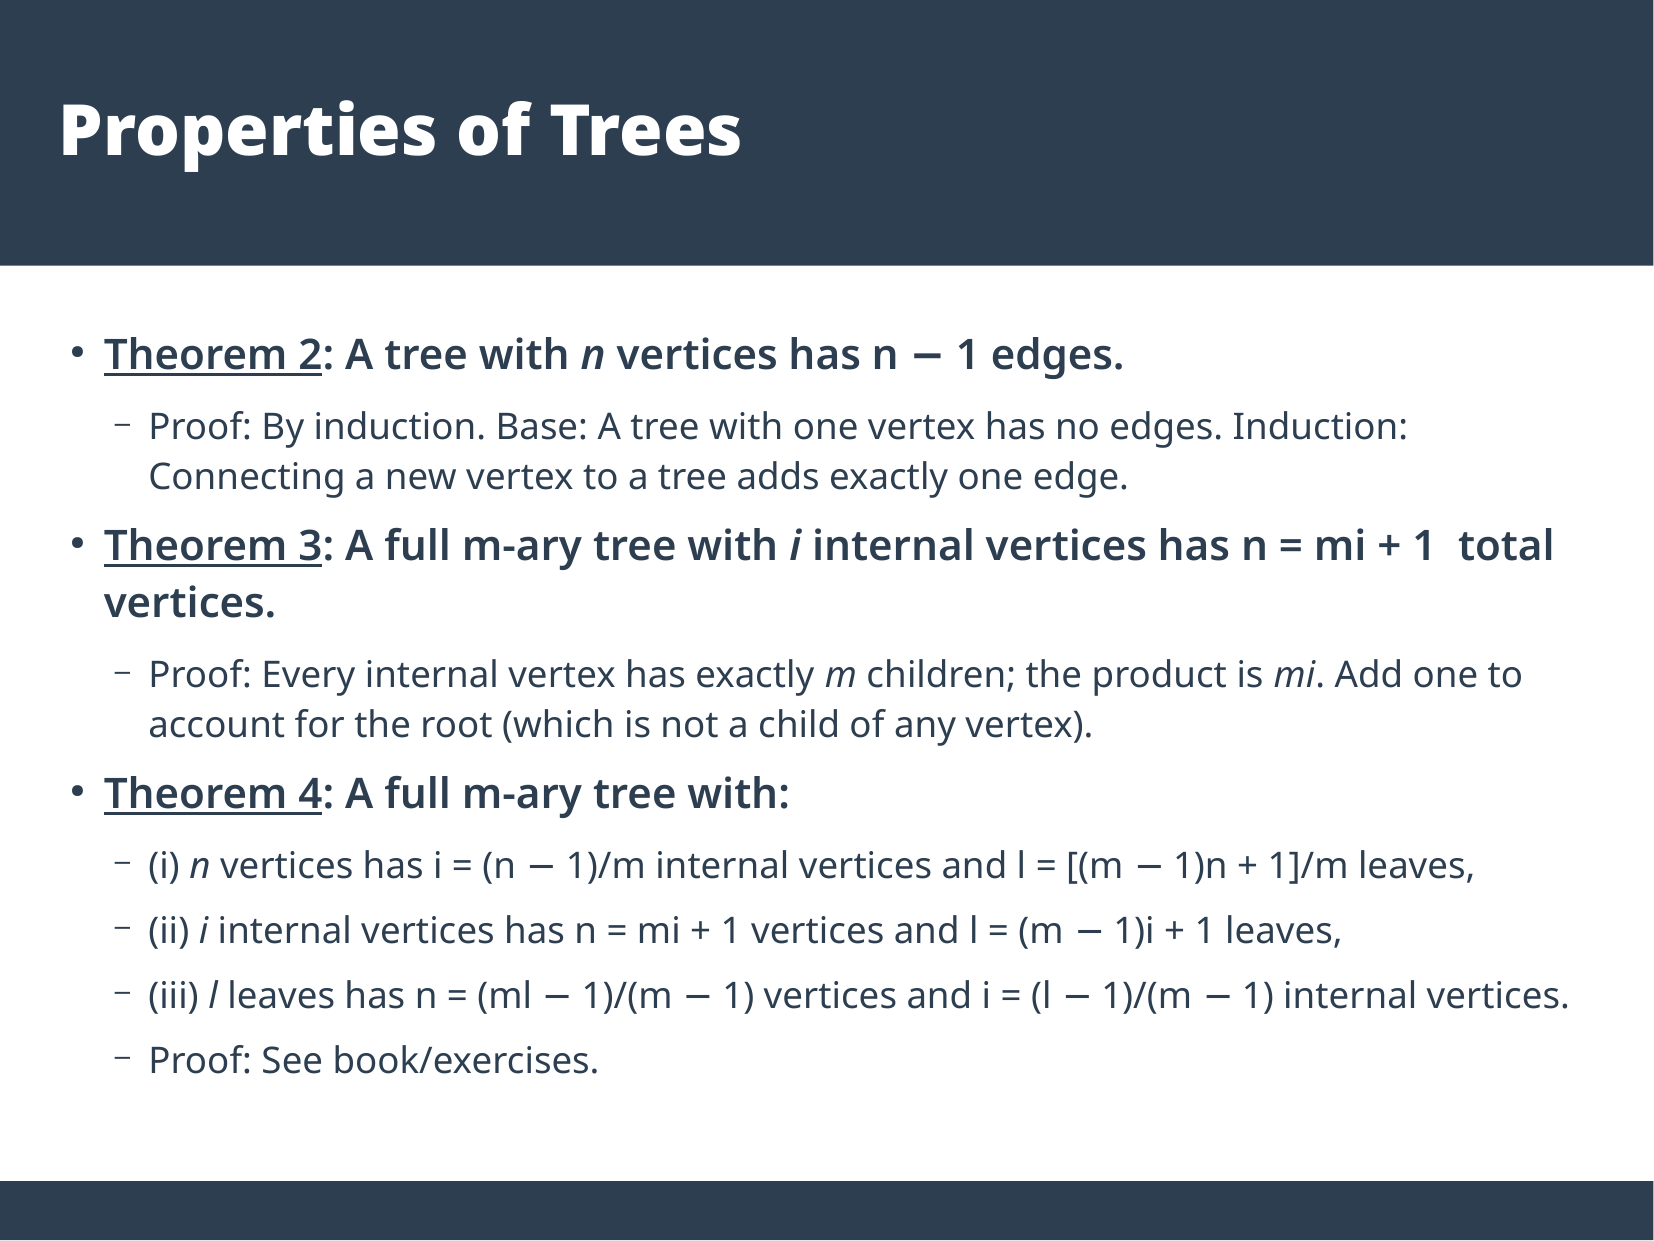

# Properties of Trees
Theorem 2: A tree with n vertices has n − 1 edges.
Proof: By induction. Base: A tree with one vertex has no edges. Induction: Connecting a new vertex to a tree adds exactly one edge.
Theorem 3: A full m-ary tree with i internal vertices has n = mi + 1 total vertices.
Proof: Every internal vertex has exactly m children; the product is mi. Add one to account for the root (which is not a child of any vertex).
Theorem 4: A full m-ary tree with:
(i) n vertices has i = (n − 1)/m internal vertices and l = [(m − 1)n + 1]/m leaves,
(ii) i internal vertices has n = mi + 1 vertices and l = (m − 1)i + 1 leaves,
(iii) l leaves has n = (ml − 1)/(m − 1) vertices and i = (l − 1)/(m − 1) internal vertices.
Proof: See book/exercises.